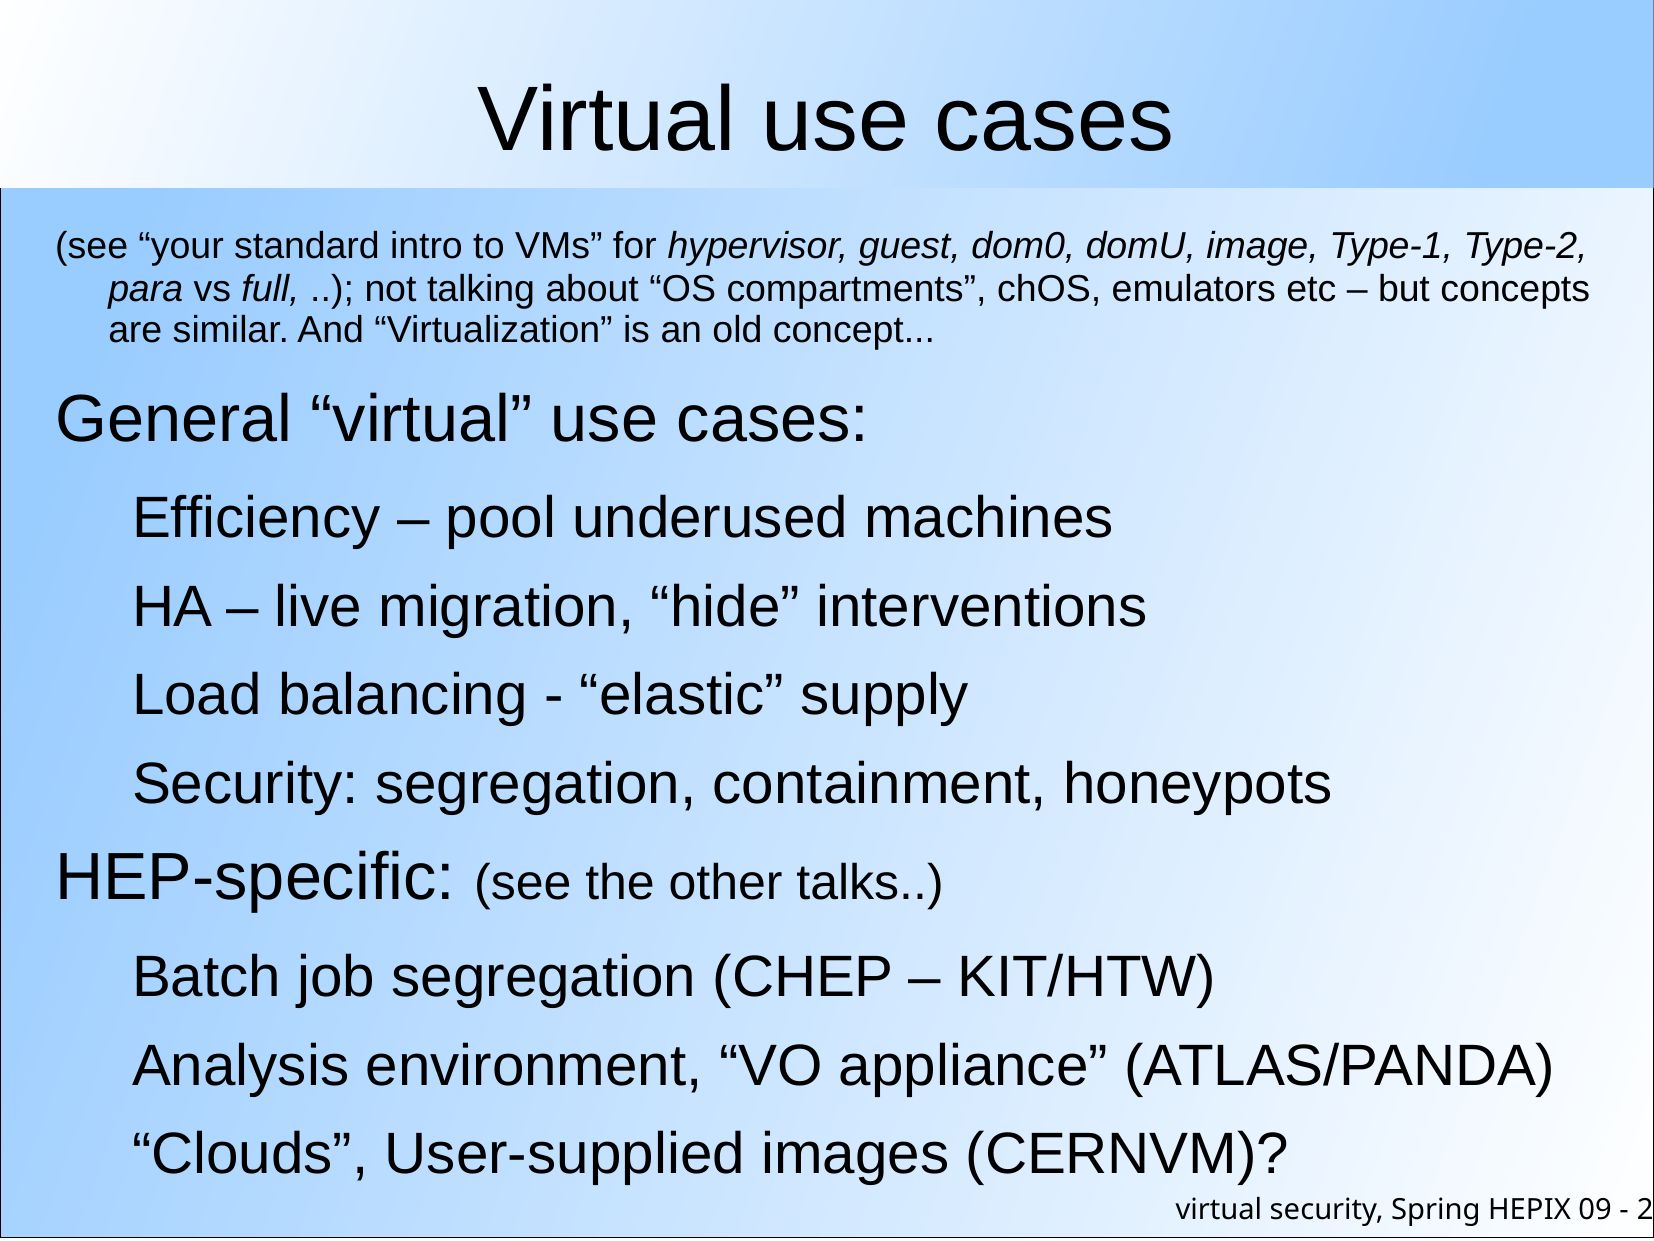

# Virtual use cases
(see “your standard intro to VMs” for hypervisor, guest, dom0, domU, image, Type-1, Type-2, para vs full, ..); not talking about “OS compartments”, chOS, emulators etc – but concepts are similar. And “Virtualization” is an old concept...
General “virtual” use cases:
Efficiency – pool underused machines
HA – live migration, “hide” interventions
Load balancing - “elastic” supply
Security: segregation, containment, honeypots
HEP-specific: (see the other talks..)
Batch job segregation (CHEP – KIT/HTW)
Analysis environment, “VO appliance” (ATLAS/PANDA)
“Clouds”, User-supplied images (CERNVM)?
2